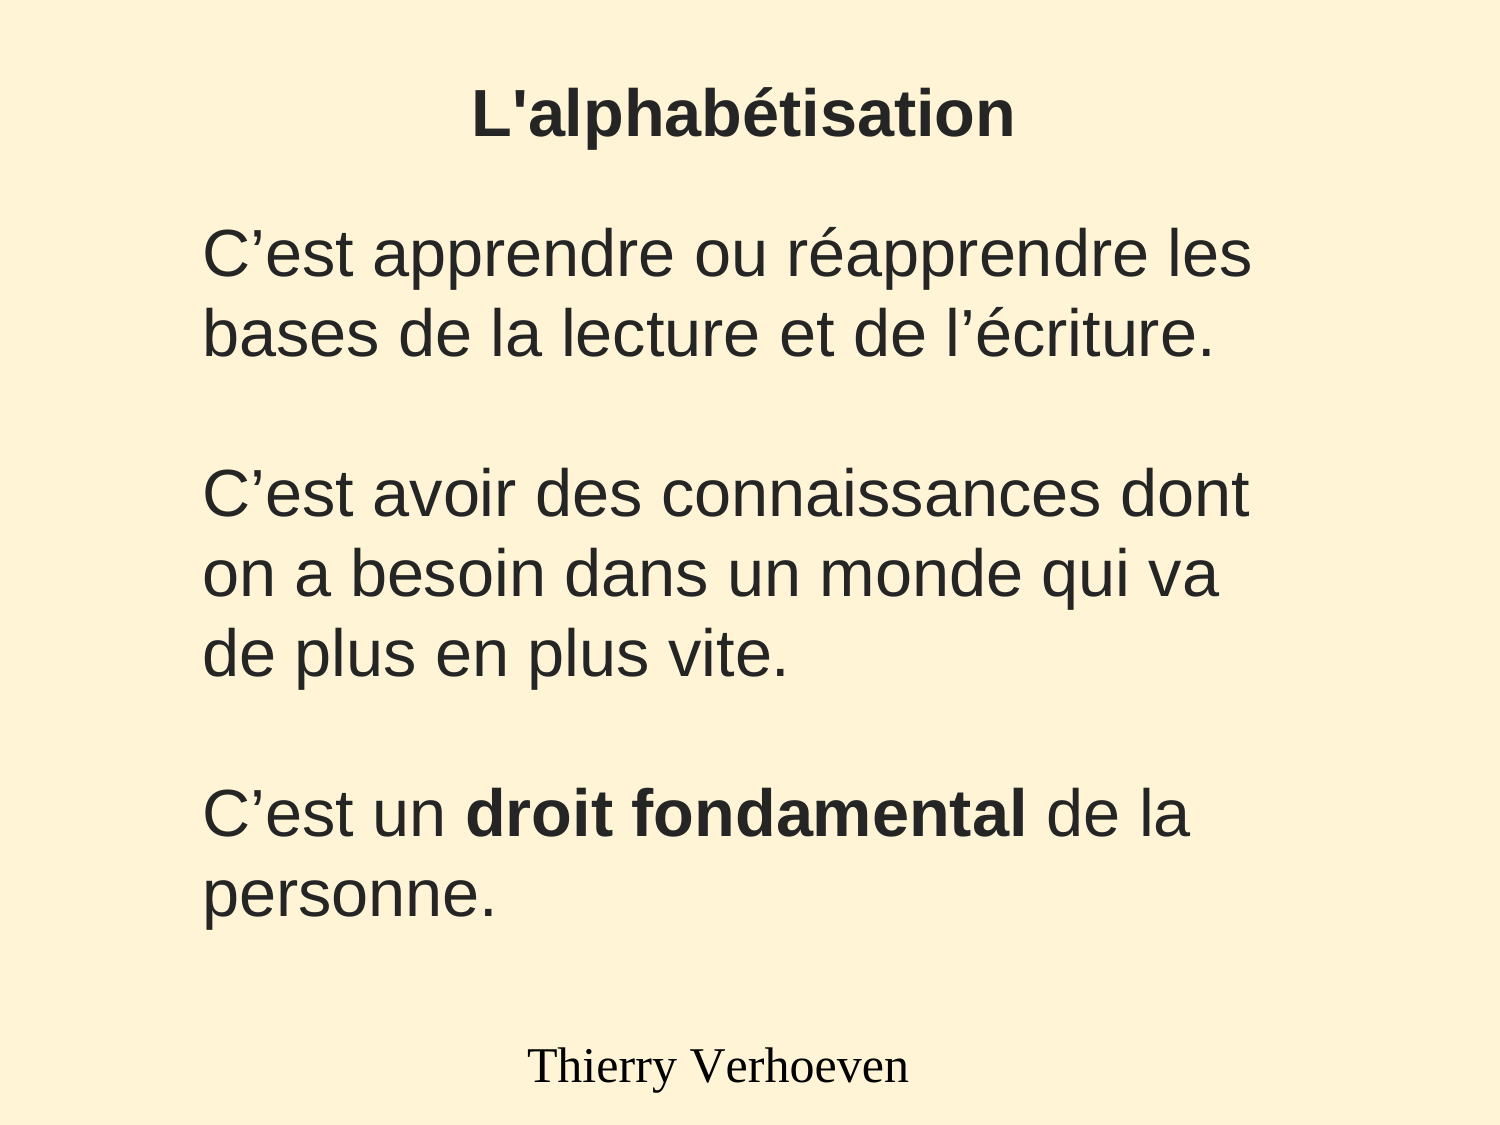

L'alphabétisation
C’est apprendre ou réapprendre les bases de la lecture et de l’écriture.
C’est avoir des connaissances dont on a besoin dans un monde qui va de plus en plus vite.
C’est un droit fondamental de la personne.
Thierry Verhoeven